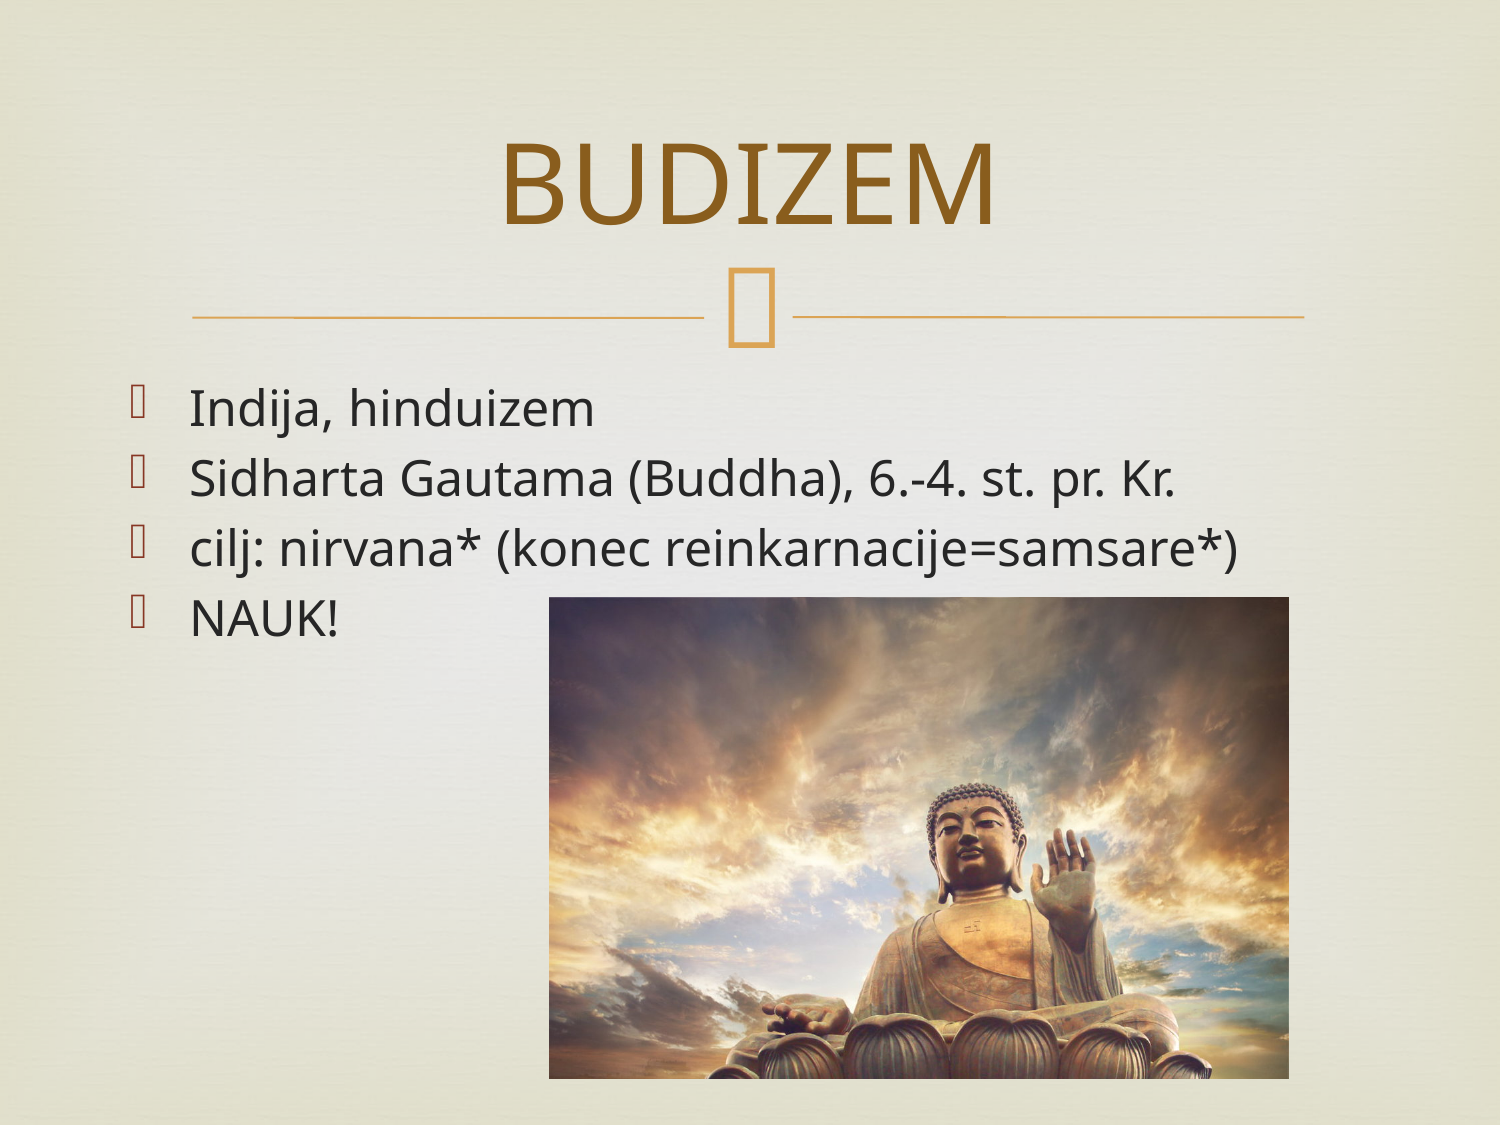

BUDIZEM
# Indija, hinduizem
Sidharta Gautama (Buddha), 6.-4. st. pr. Kr.
cilj: nirvana* (konec reinkarnacije=samsare*)
NAUK!